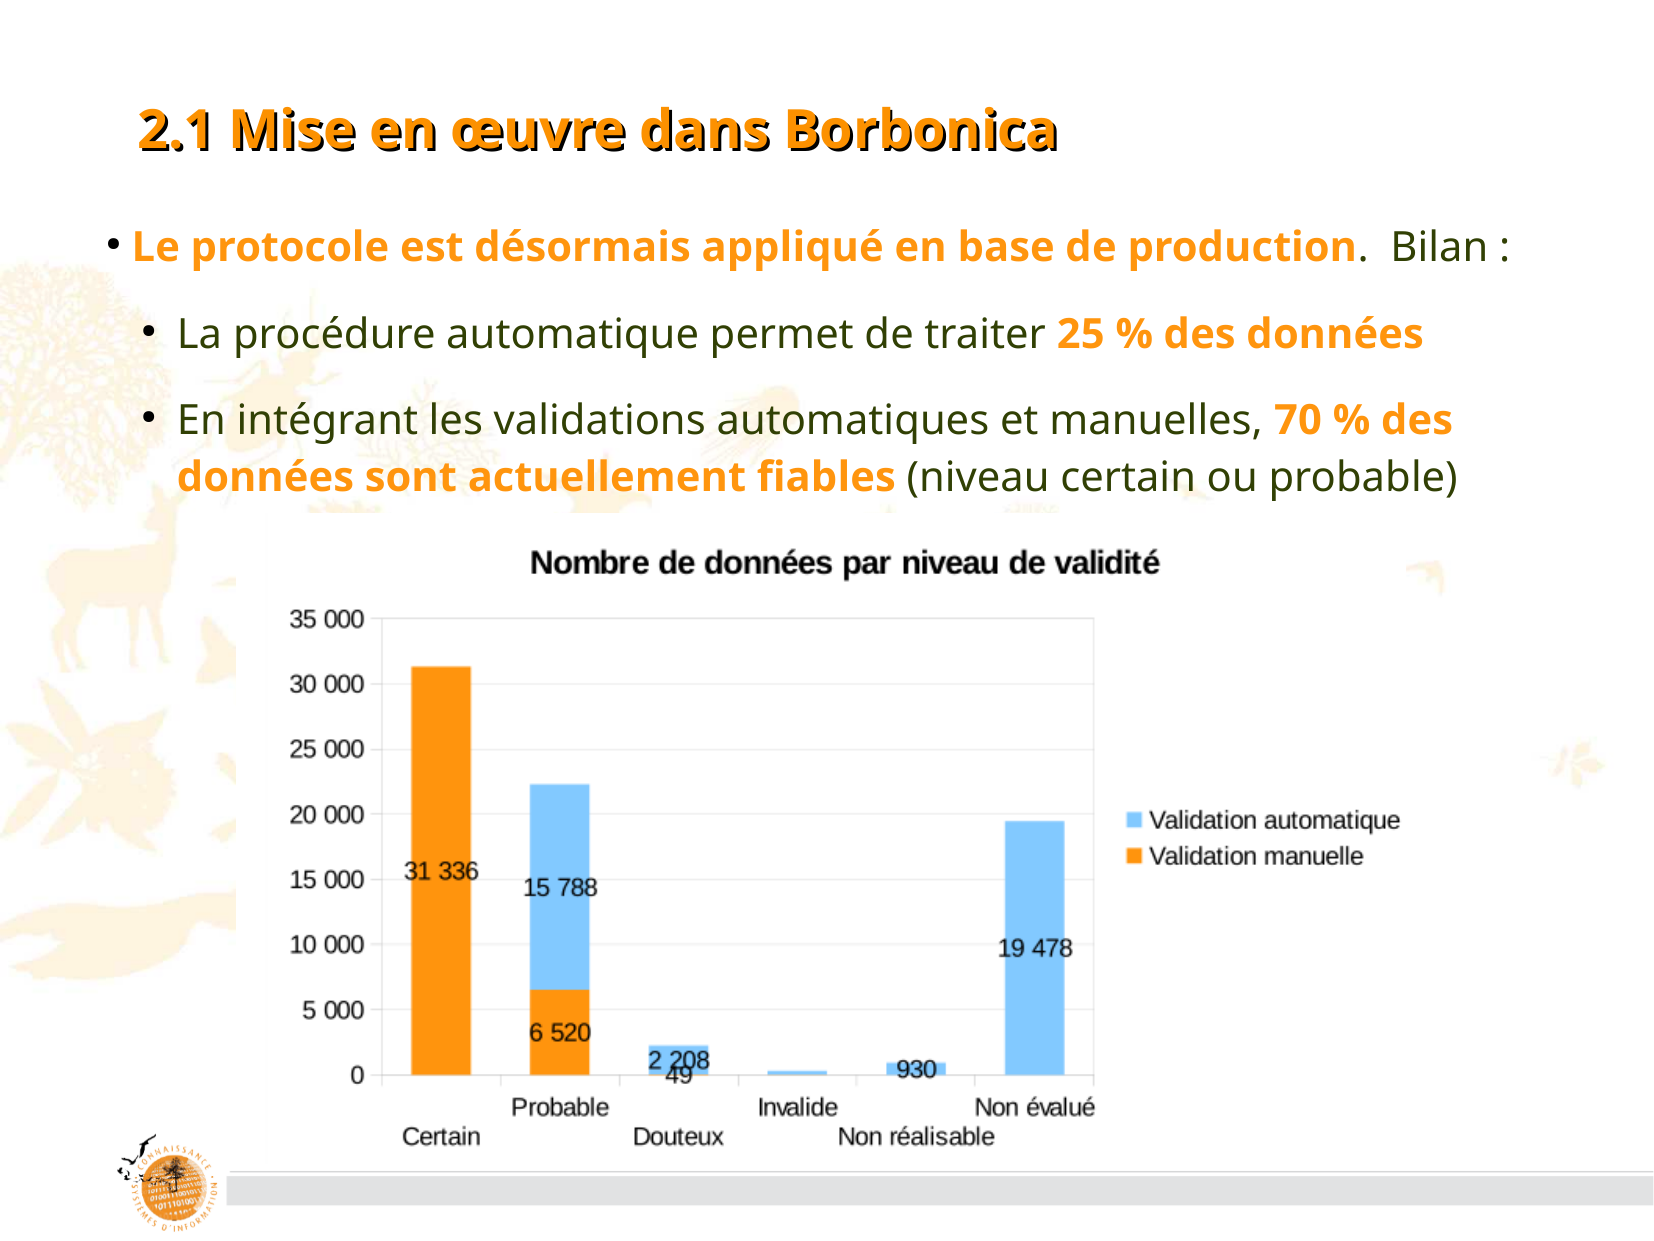

# 2.1 Mise en œuvre dans Borbonica
 Le protocole est désormais appliqué en base de production. Bilan :
La procédure automatique permet de traiter 25 % des données
En intégrant les validations automatiques et manuelles, 70 % des données sont actuellement fiables (niveau certain ou probable)
Cotech SINP - 29/11/2018
19